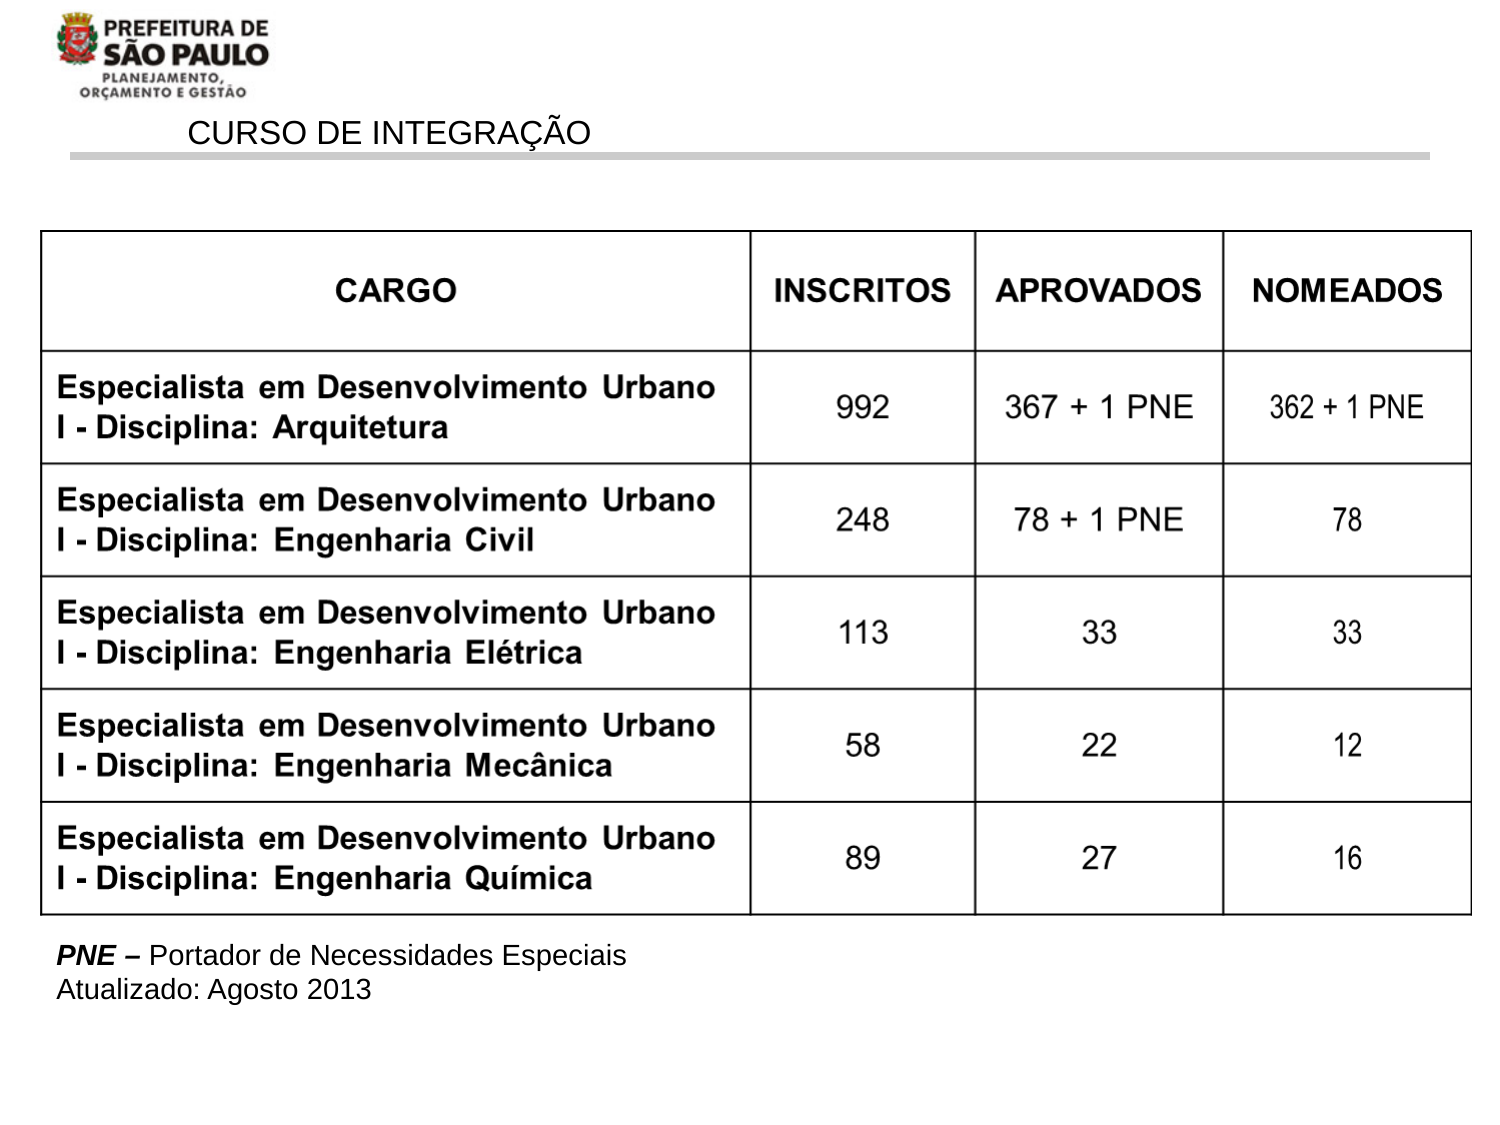

PNE – Portador de Necessidades Especiais
Atualizado: Agosto 2013